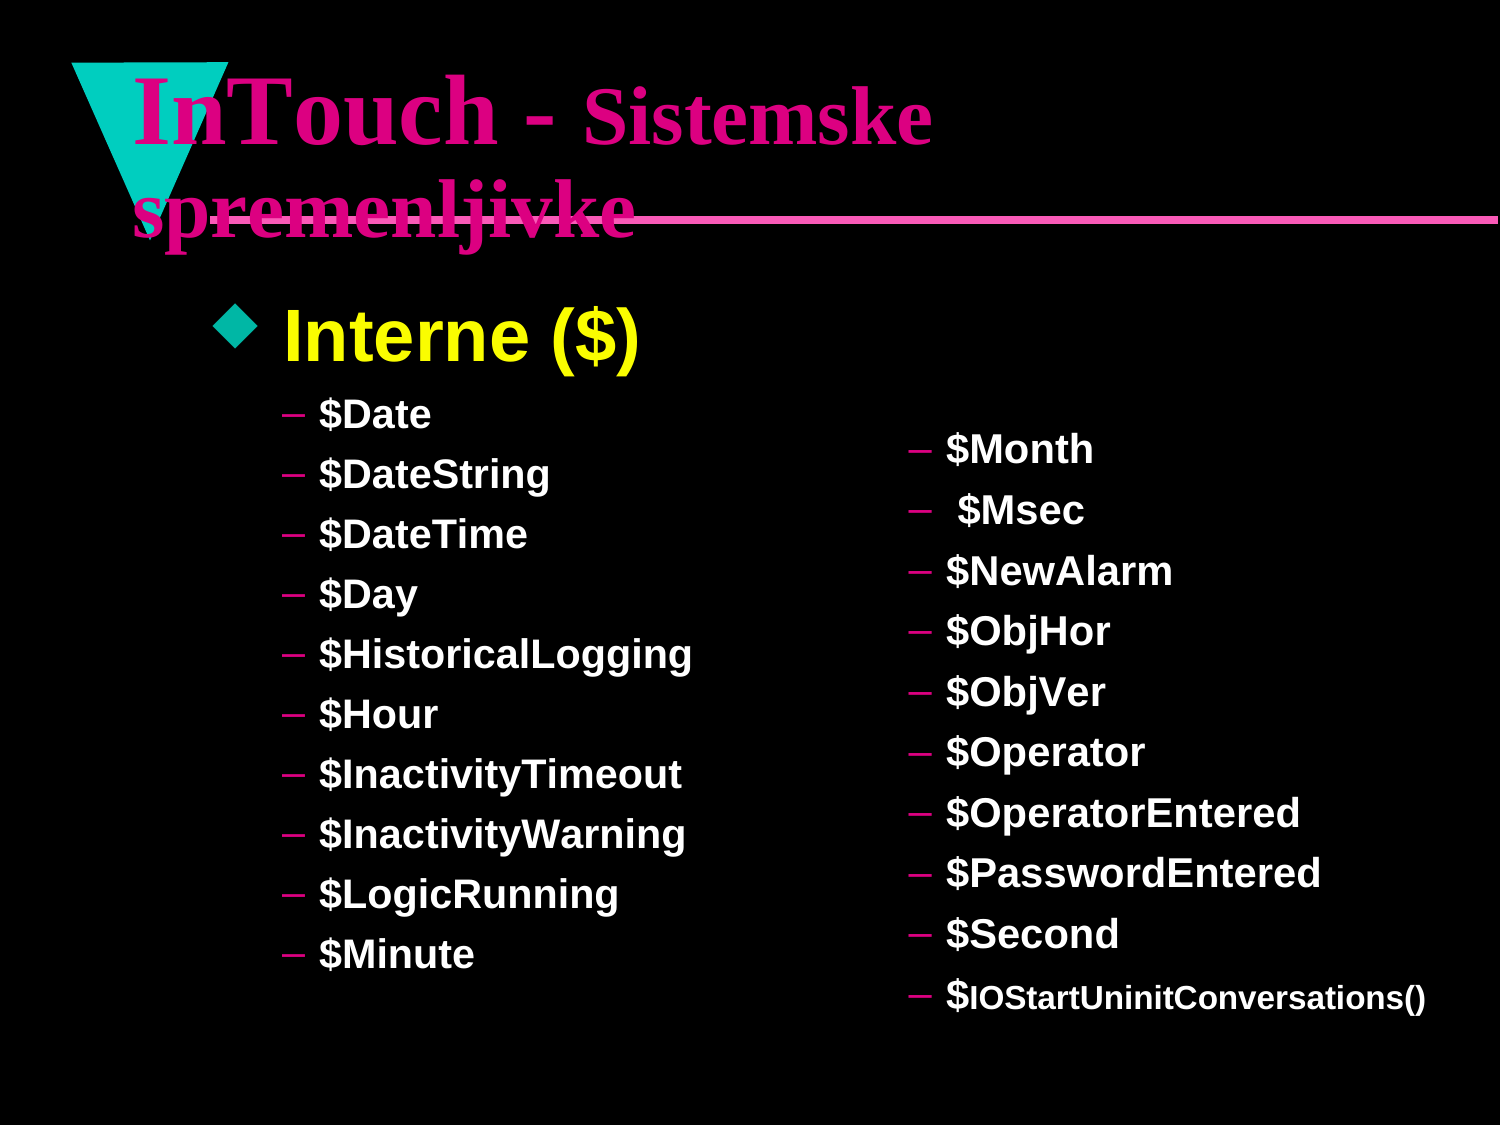

# InTouch - Sistemske spremenljivke
 Interne ($)
$Date
$DateString
$DateTime
$Day
$HistoricalLogging
$Hour
$InactivityTimeout
$InactivityWarning
$LogicRunning
$Minute
$Month
 $Msec
$NewAlarm
$ObjHor
$ObjVer
$Operator
$OperatorEntered
$PasswordEntered
$Second
$IOStartUninitConversations()
Slovar spremenljivk
31